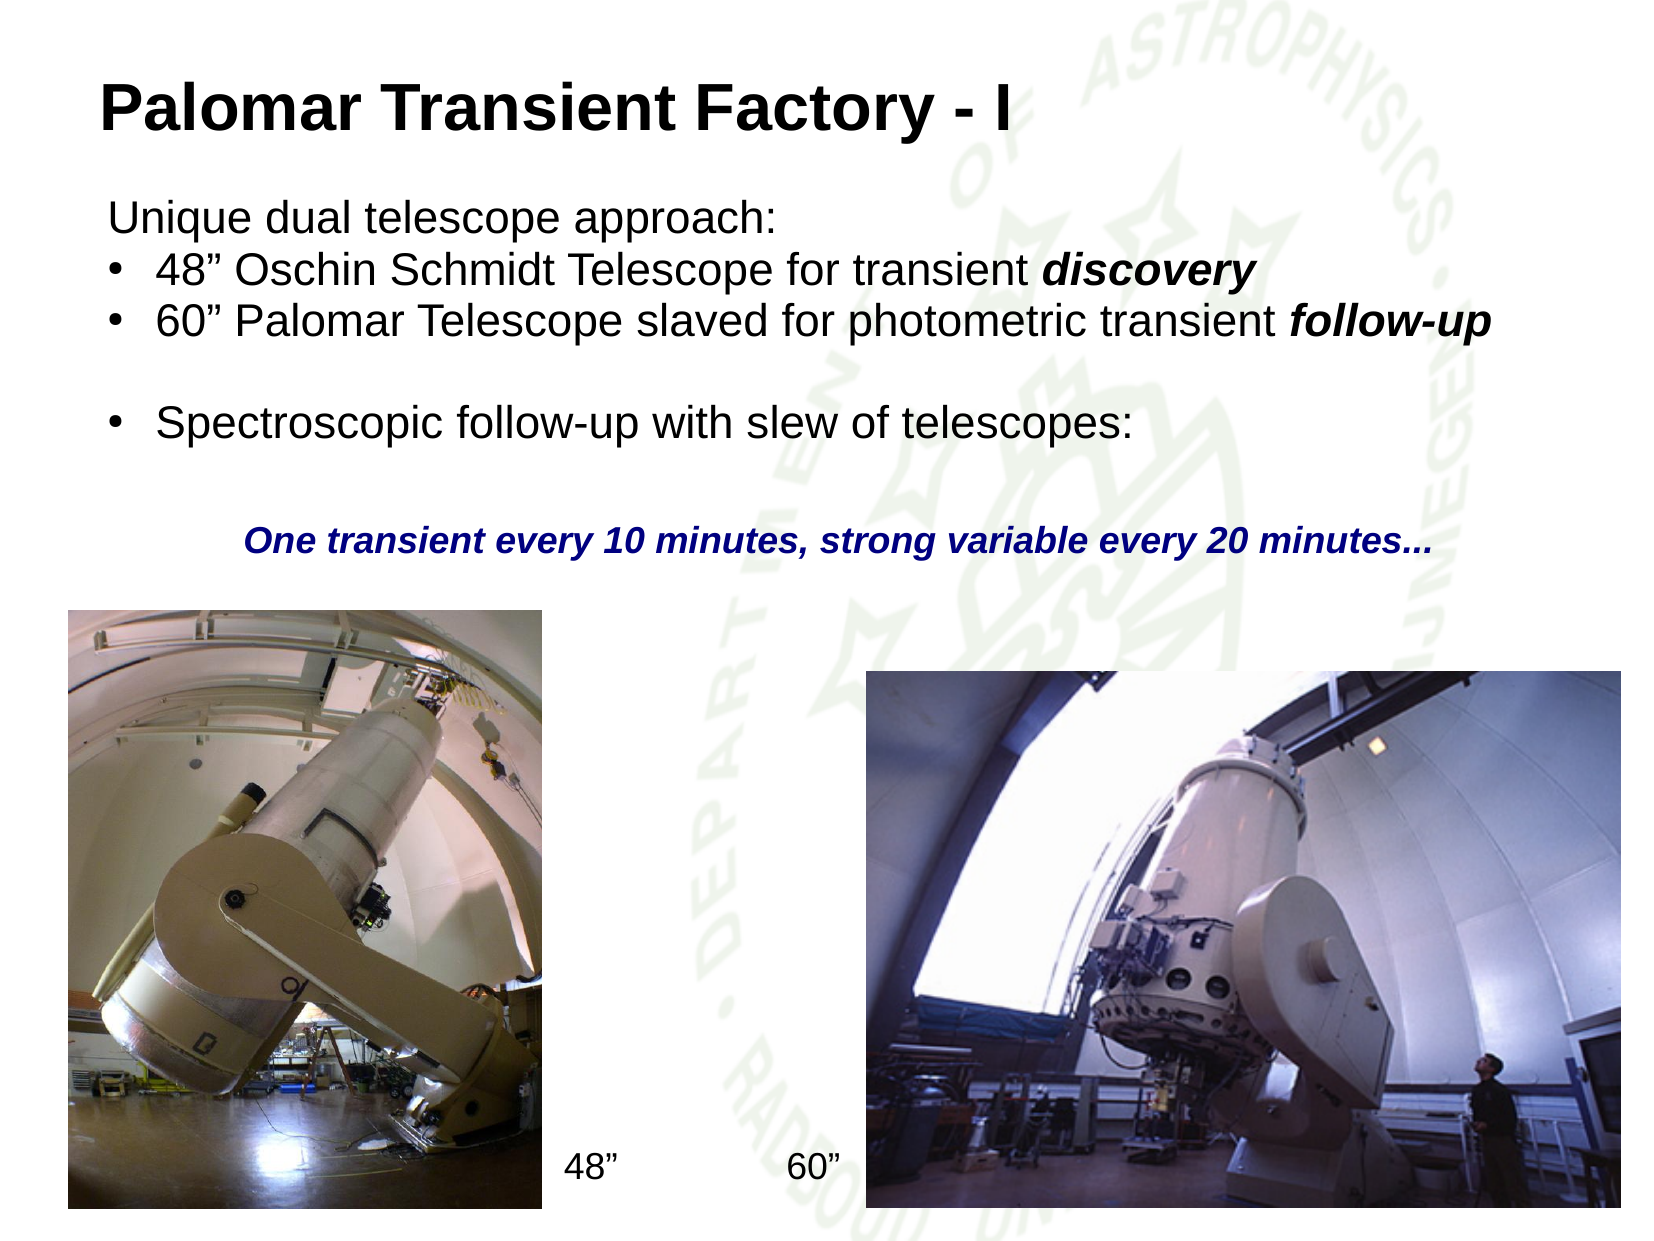

Palomar Transient Factory - I
Unique dual telescope approach:
 48” Oschin Schmidt Telescope for transient discovery
 60” Palomar Telescope slaved for photometric transient follow-up
 Spectroscopic follow-up with slew of telescopes:
One transient every 10 minutes, strong variable every 20 minutes...
48”
60”